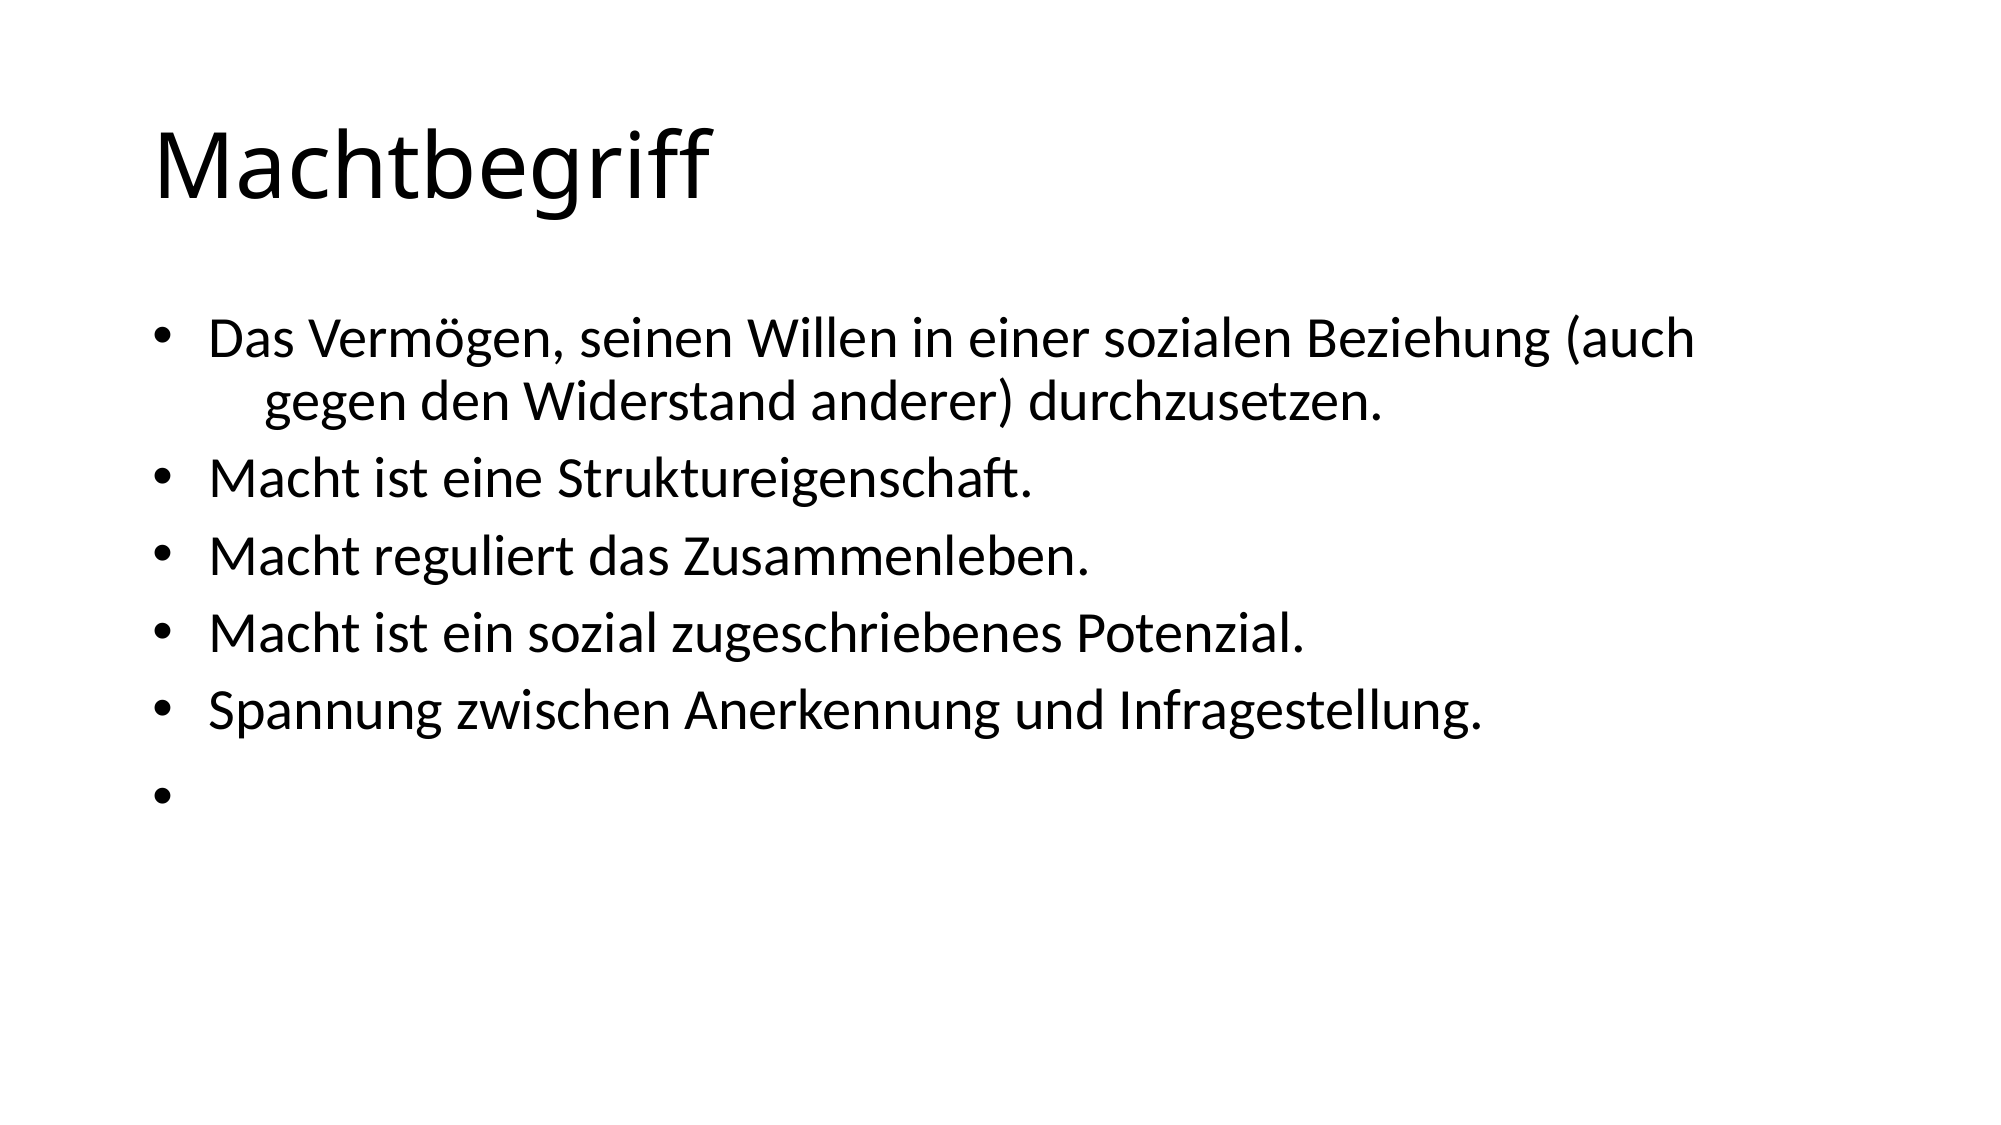

# Machtbegriff
Das Vermögen, seinen Willen in einer sozialen Beziehung (auch gegen den Widerstand anderer) durchzusetzen.
Macht ist eine Struktureigenschaft.
Macht reguliert das Zusammenleben.
Macht ist ein sozial zugeschriebenes Potenzial.
Spannung zwischen Anerkennung und Infragestellung.